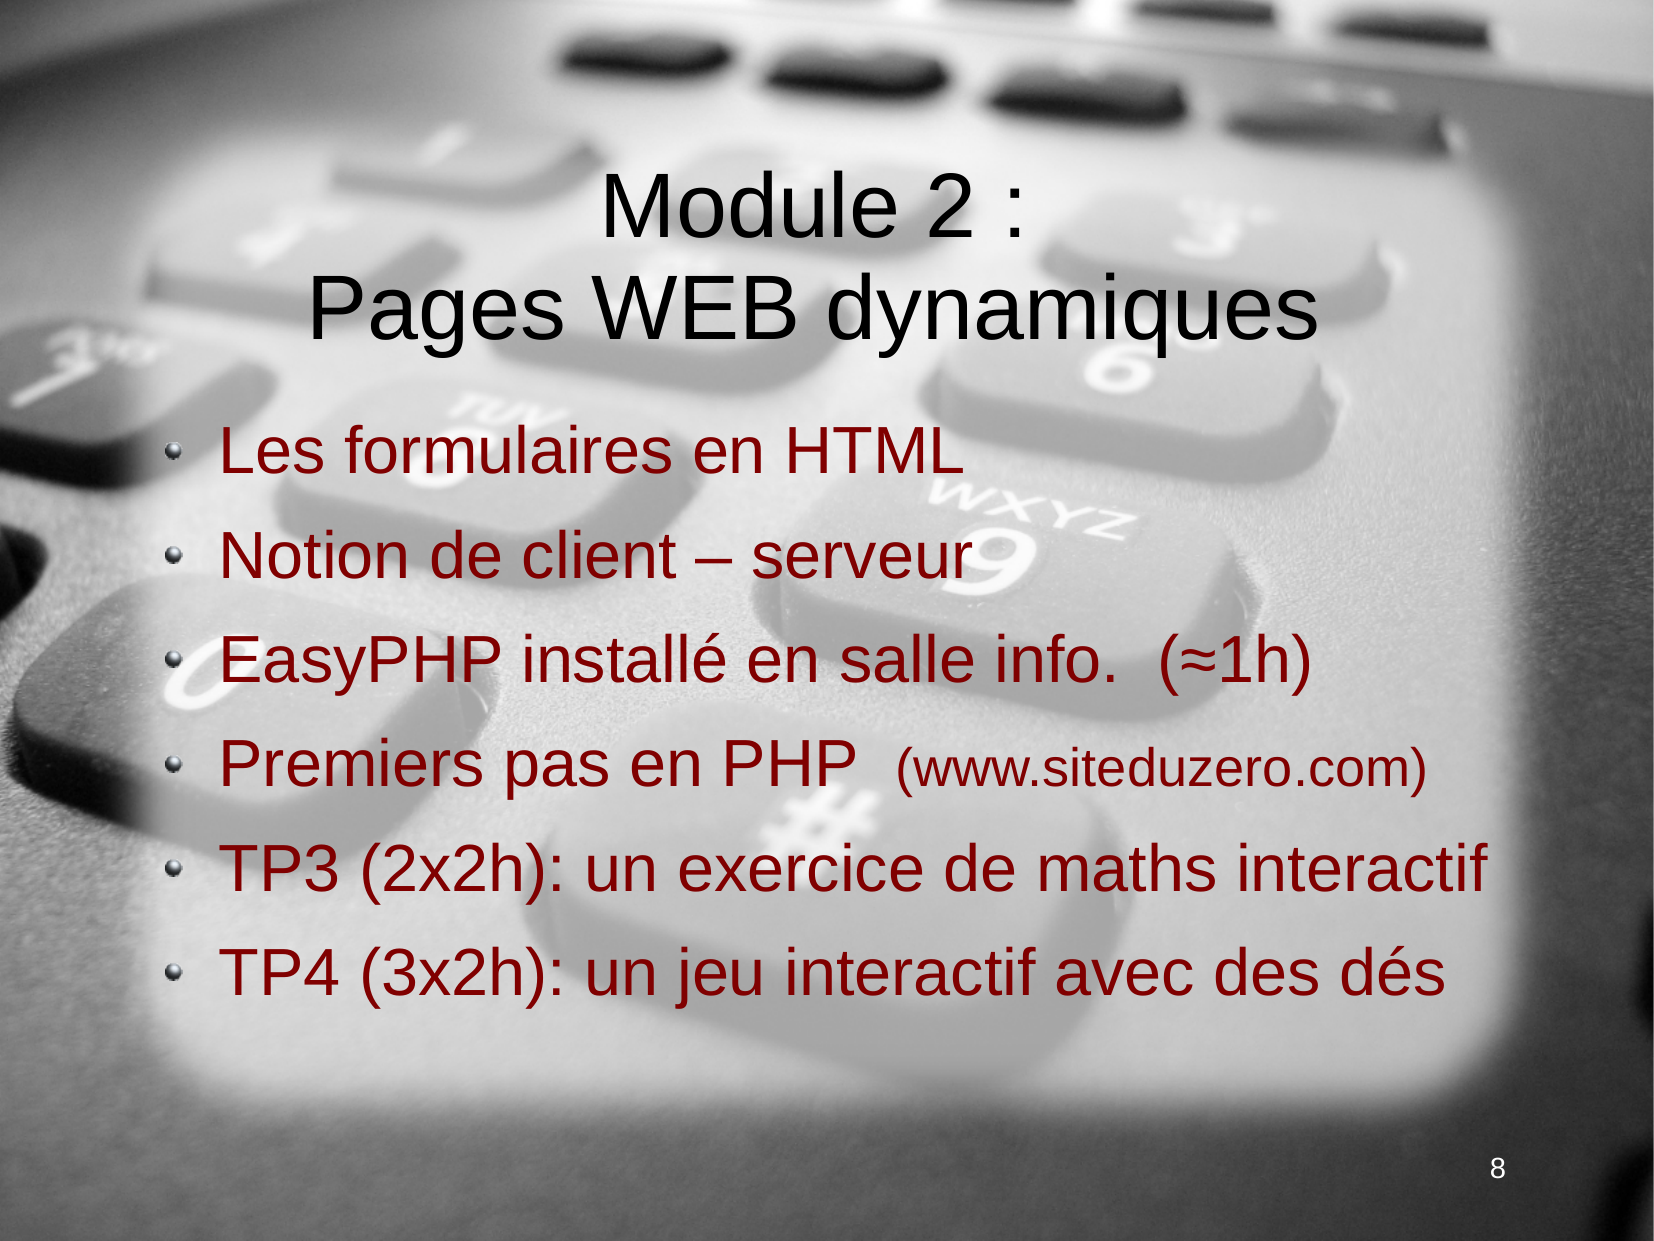

# Module 2 : Pages WEB dynamiques
Les formulaires en HTML
Notion de client – serveur
EasyPHP installé en salle info. (≈1h)
Premiers pas en PHP (www.siteduzero.com)
TP3 (2x2h): un exercice de maths interactif
TP4 (3x2h): un jeu interactif avec des dés
8